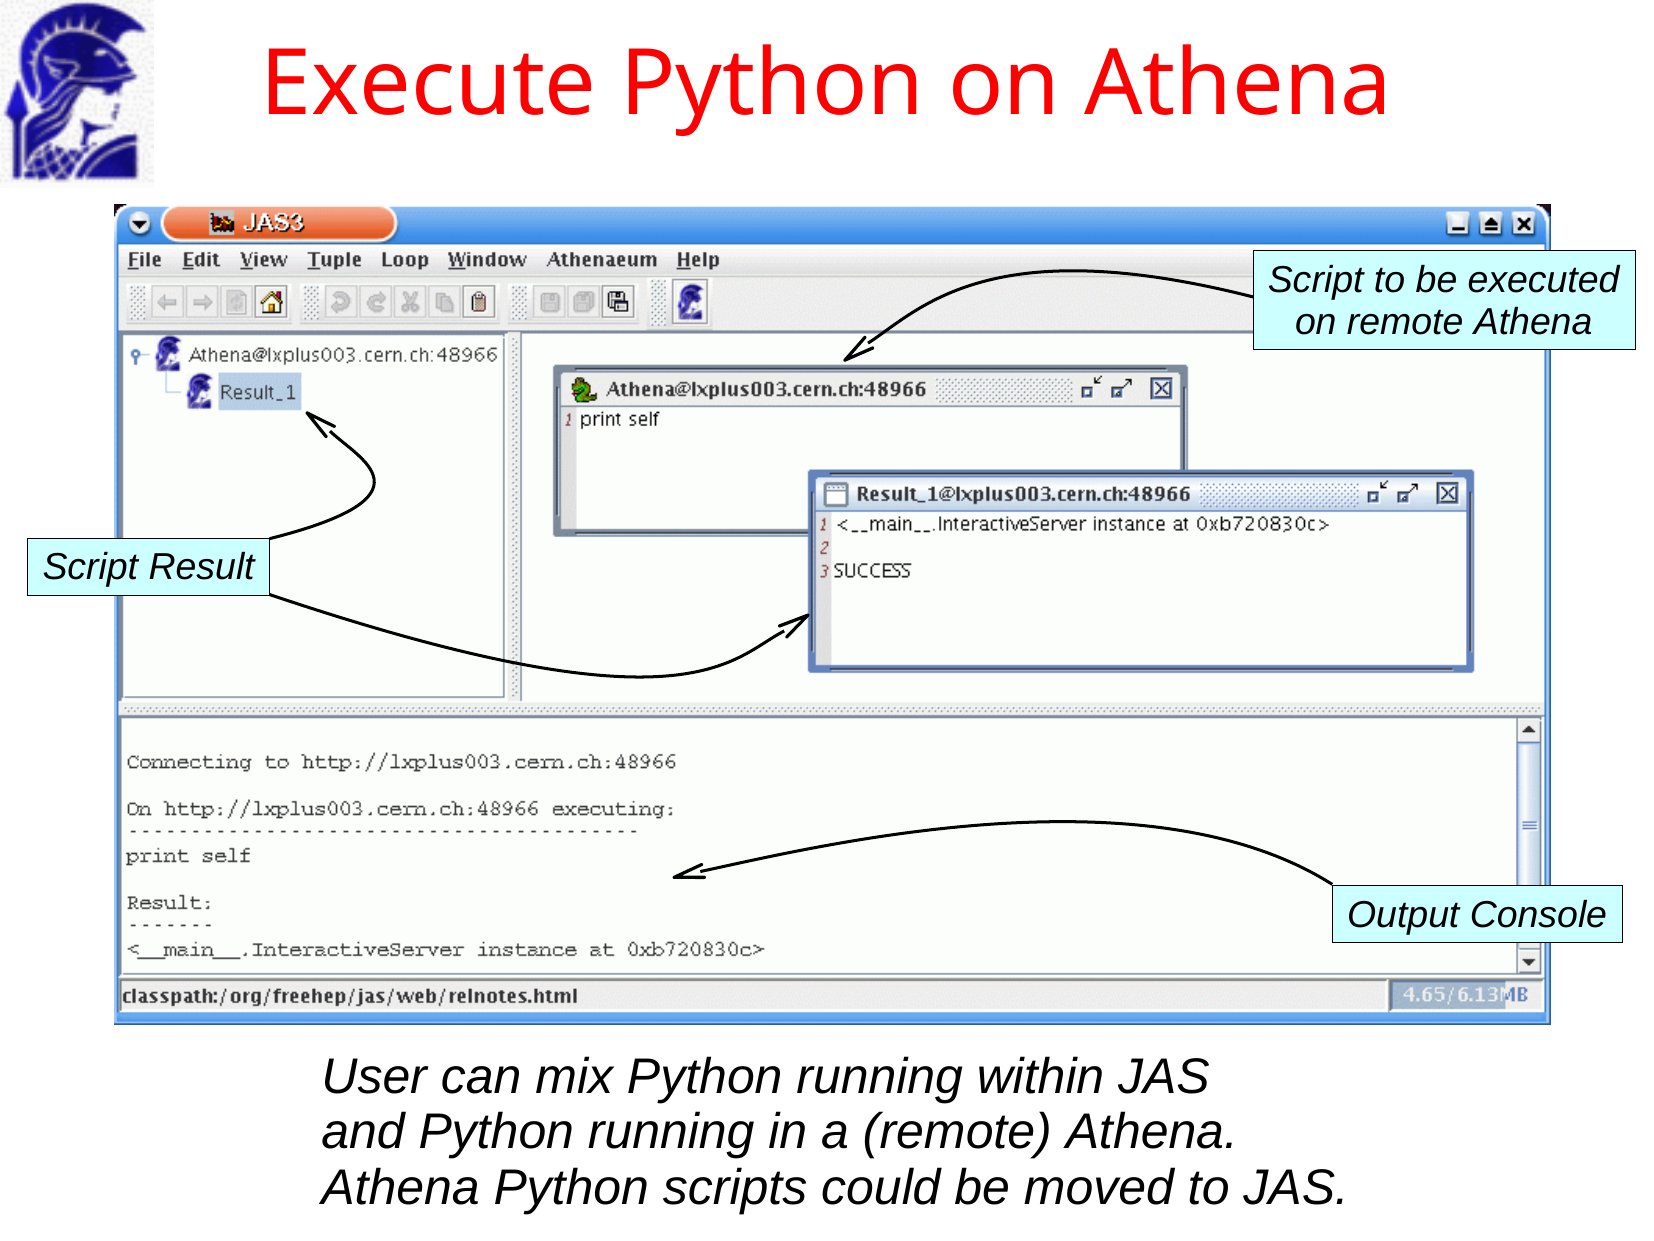

# Execute Python on Athena
Script to be executed
on remote Athena
Script Result
Output Console
User can mix Python running within JAS
and Python running in a (remote) Athena.
Athena Python scripts could be moved to JAS.